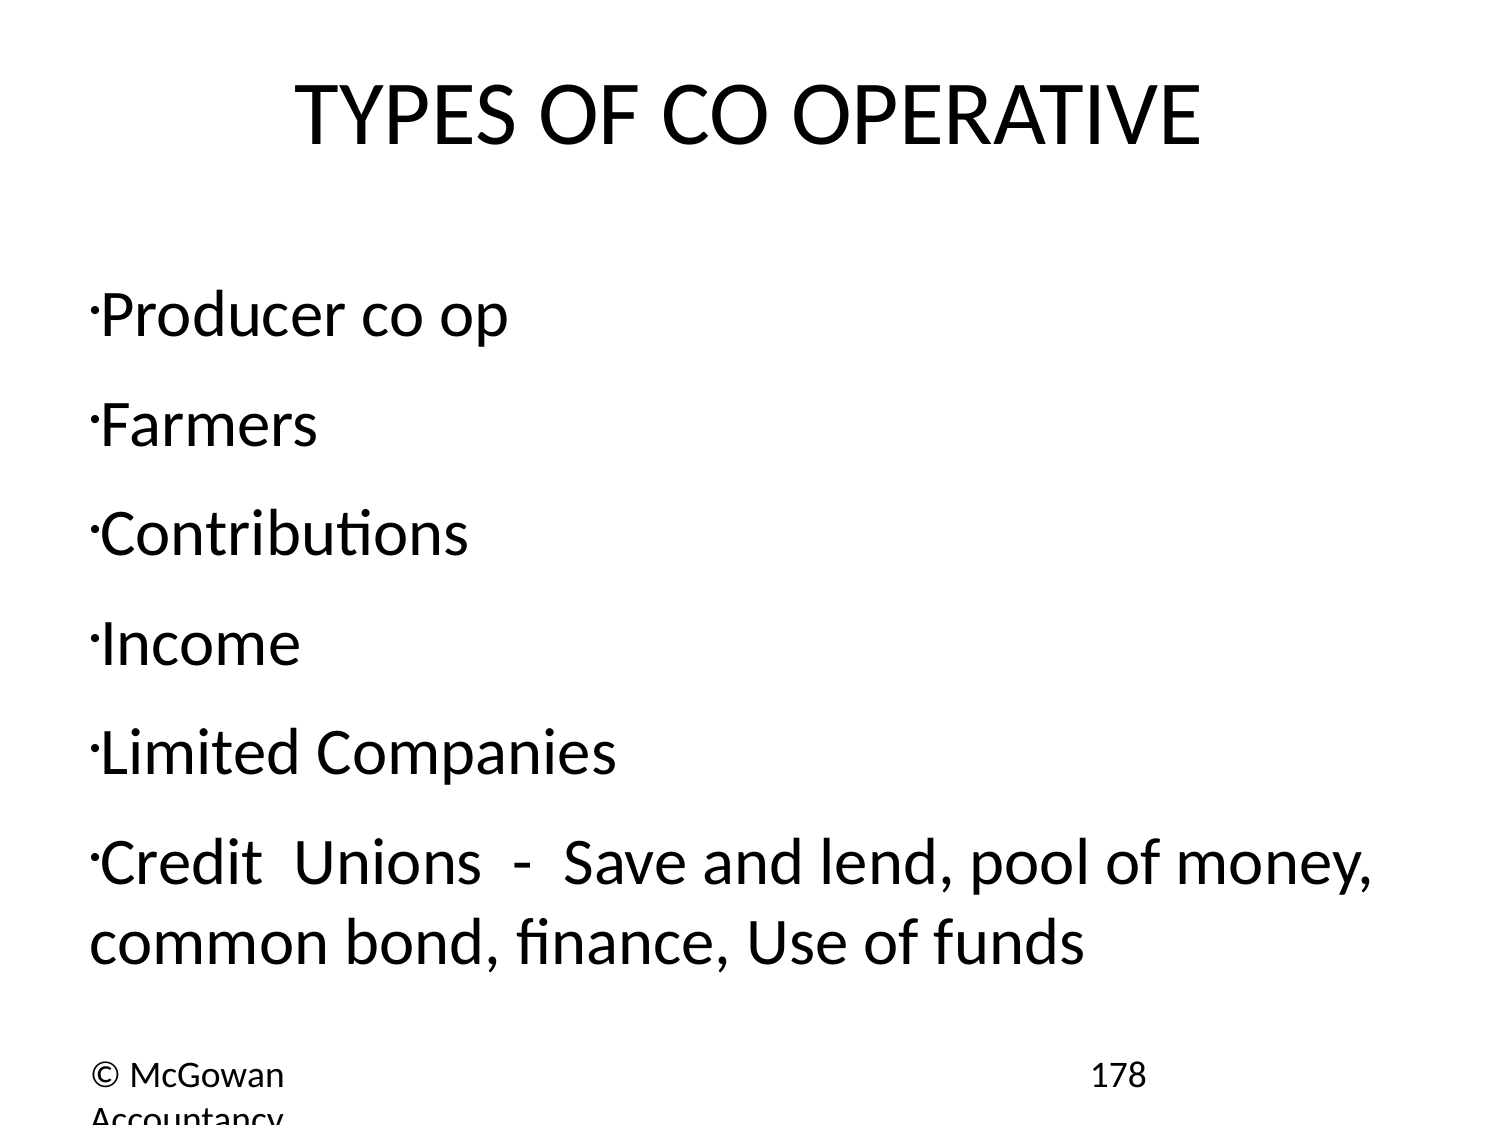

# TYPES OF CO OPERATIVE
Producer co op
Farmers
Contributions
Income
Limited Companies
Credit Unions - Save and lend, pool of money, common bond, finance, Use of funds
© McGowan Accountancy Services
178